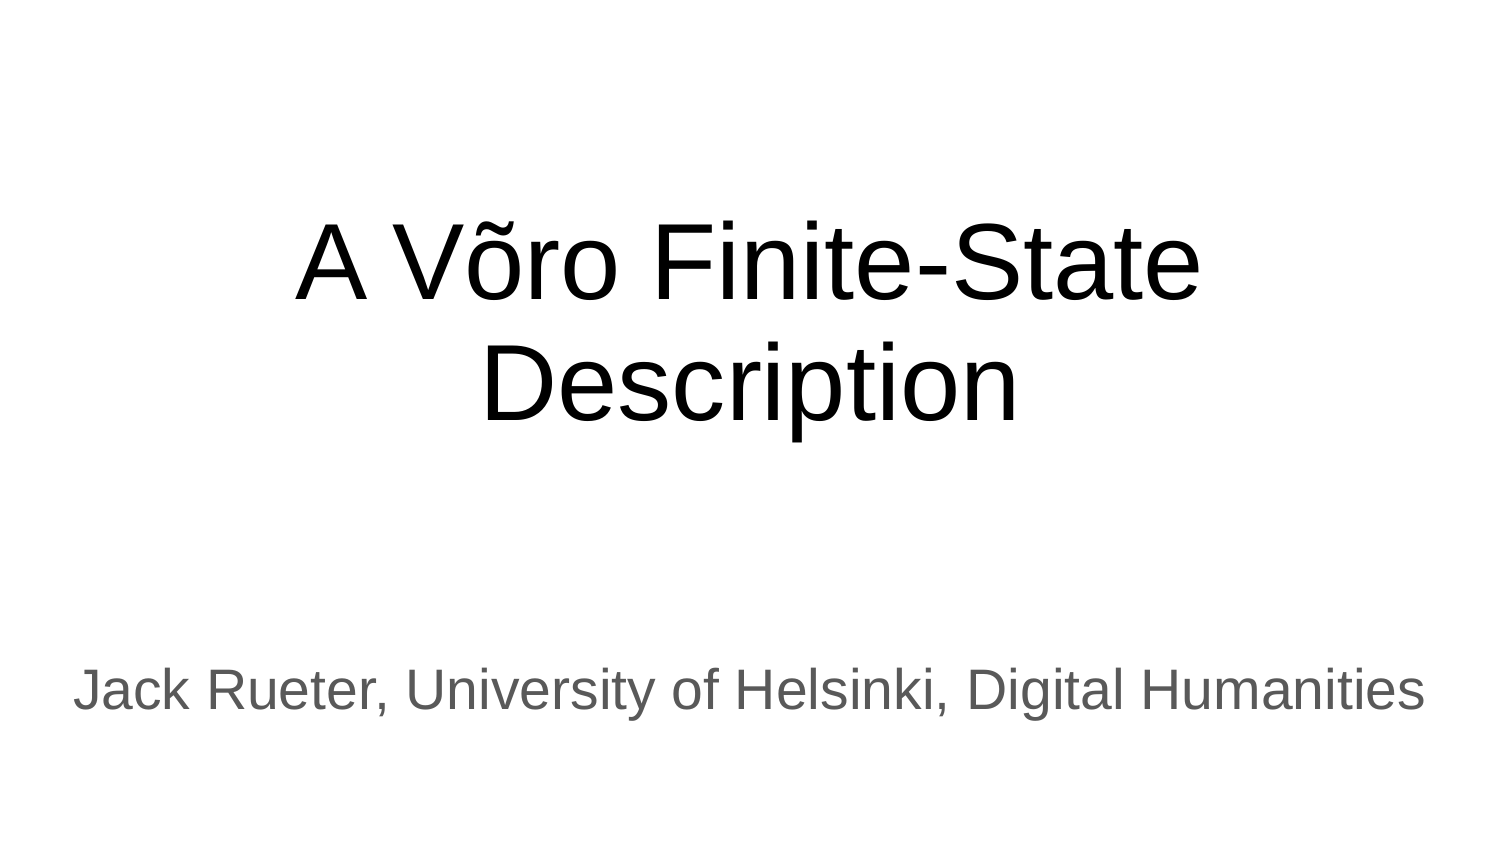

# A Võro Finite-State Description
Jack Rueter, University of Helsinki, Digital Humanities